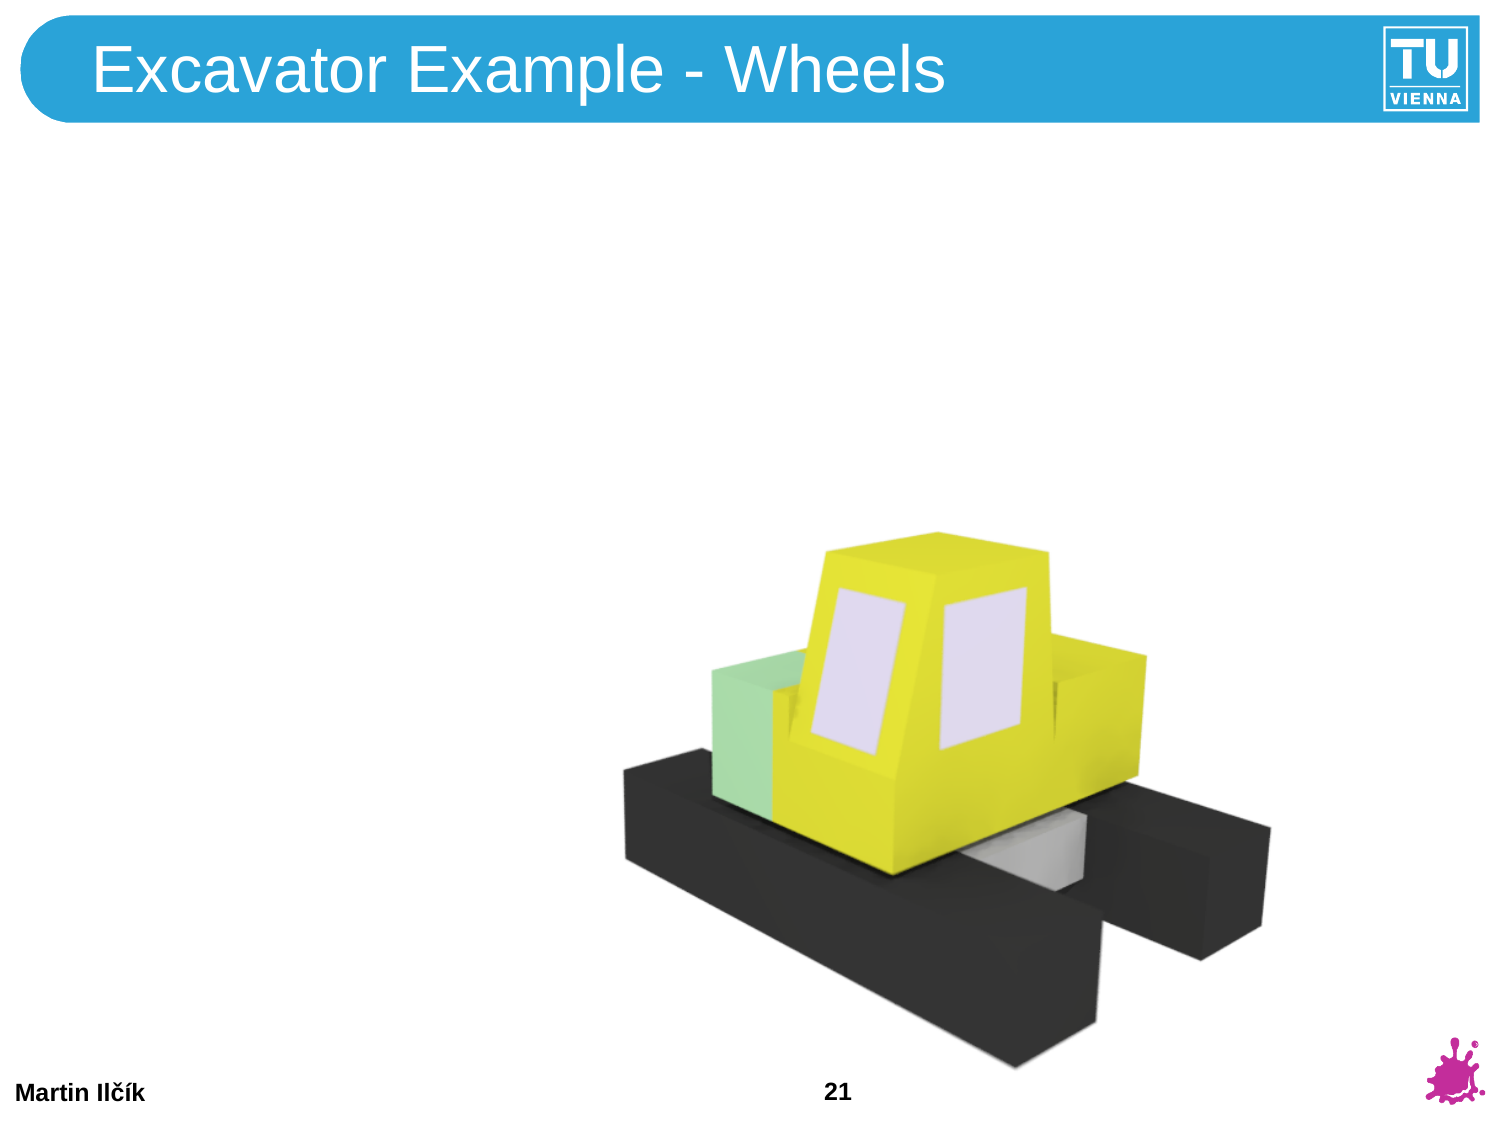

# Excavator Example - Wheels
Martin Ilčík